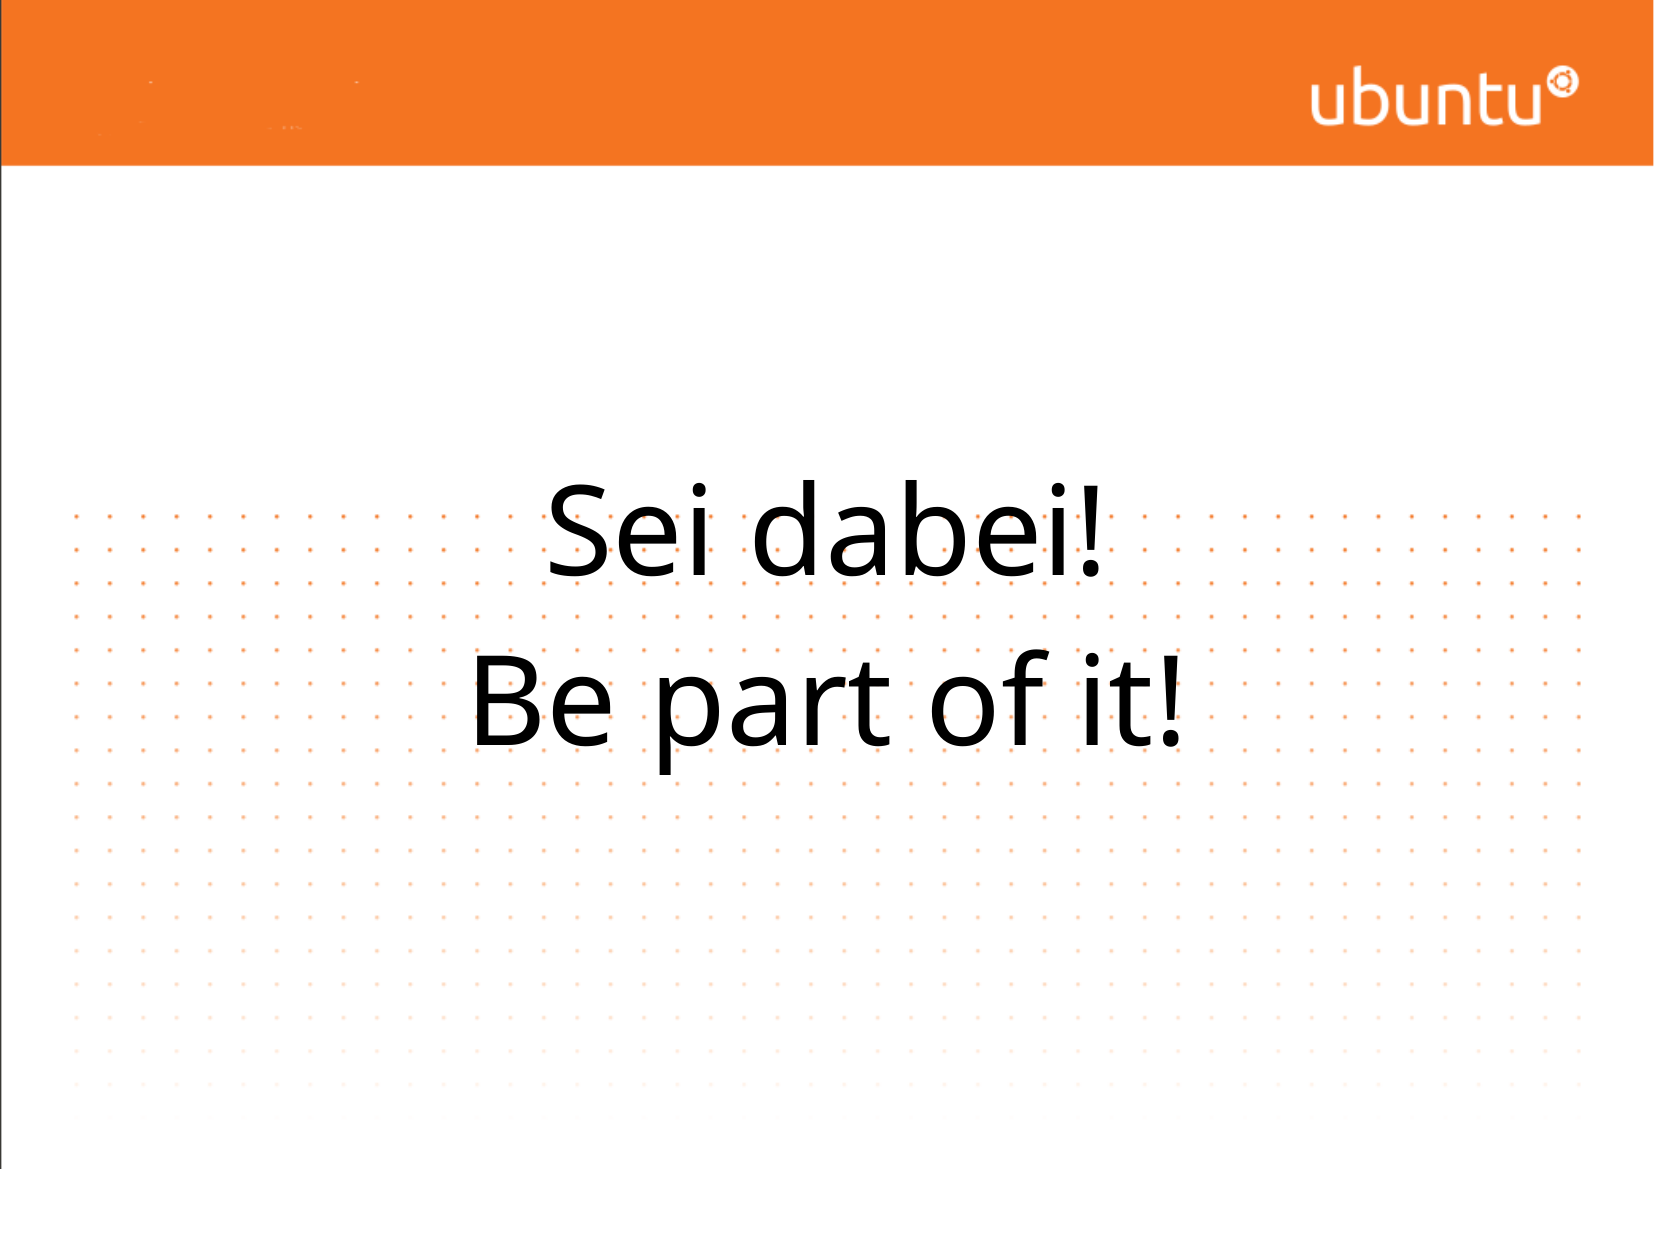

# Sei dabei!
Be part of it!